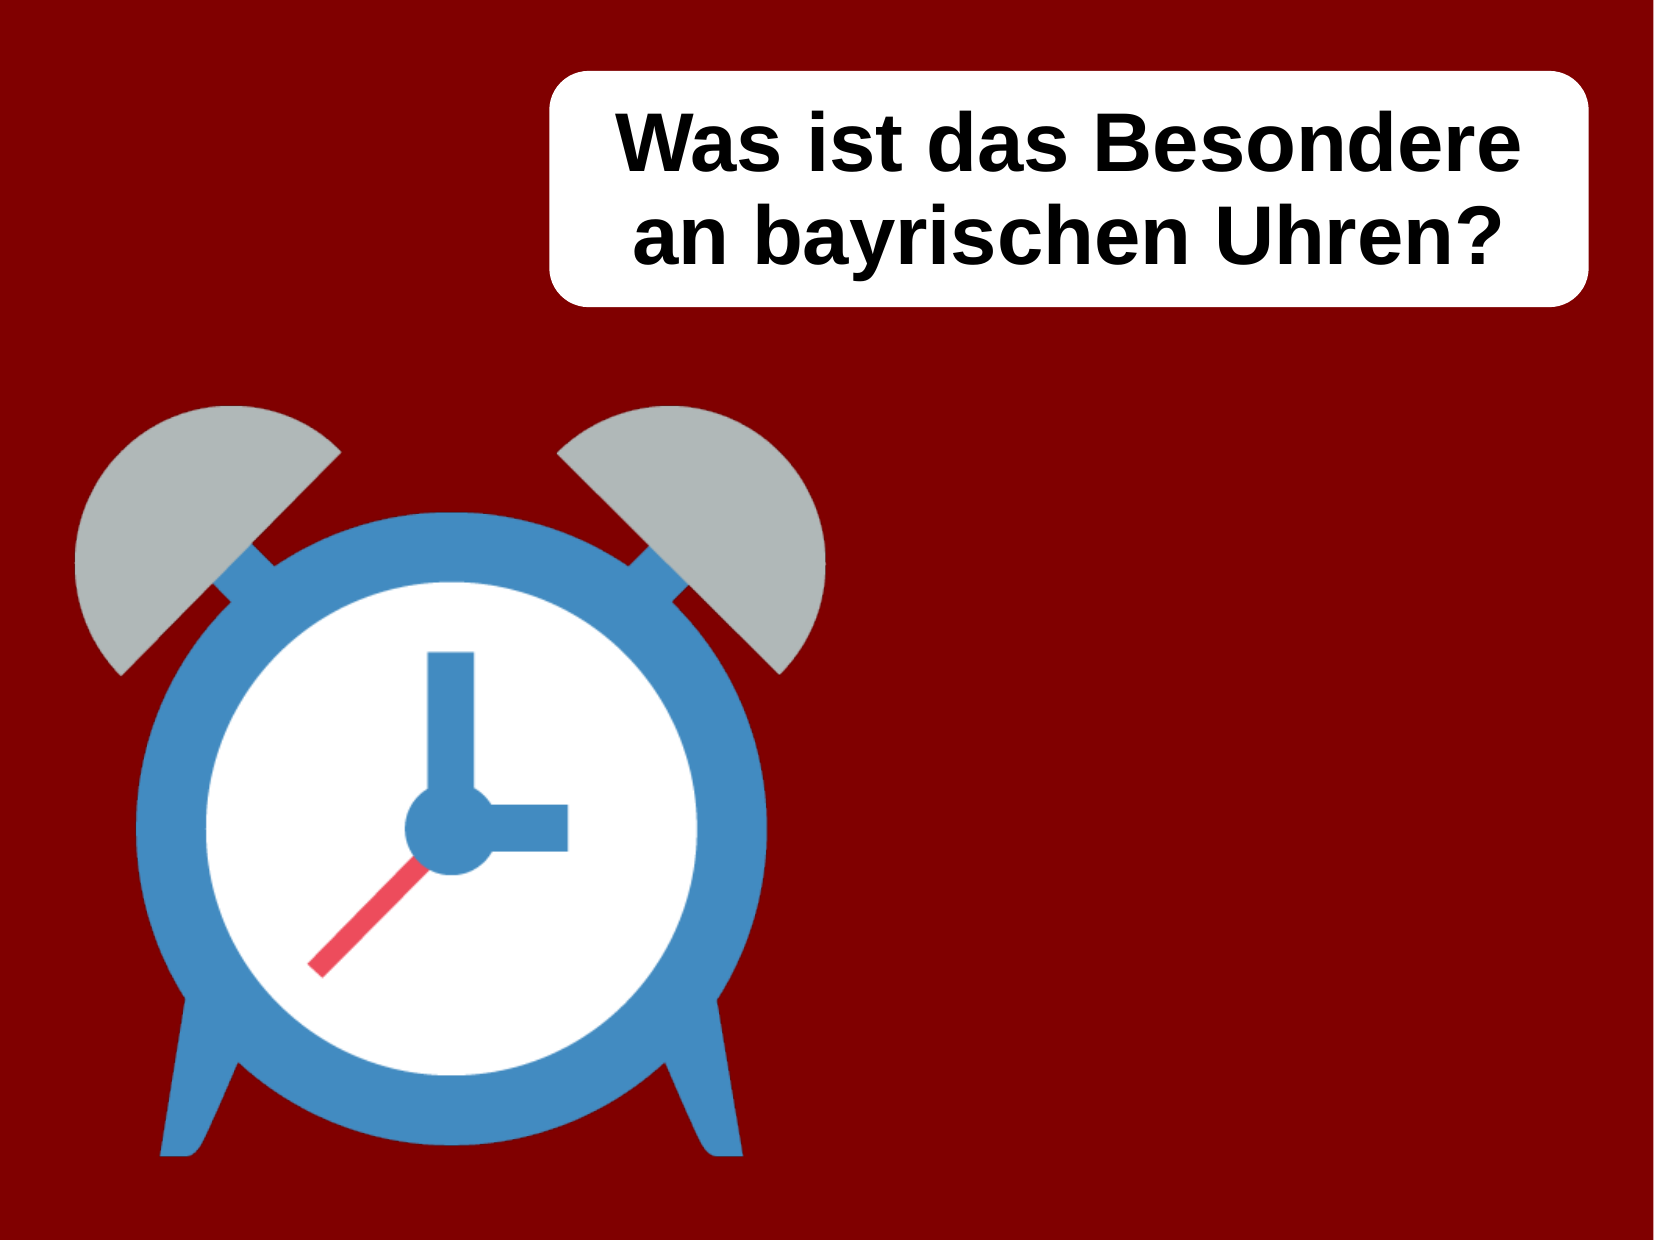

Was ist das Besondere
an bayrischen Uhren?